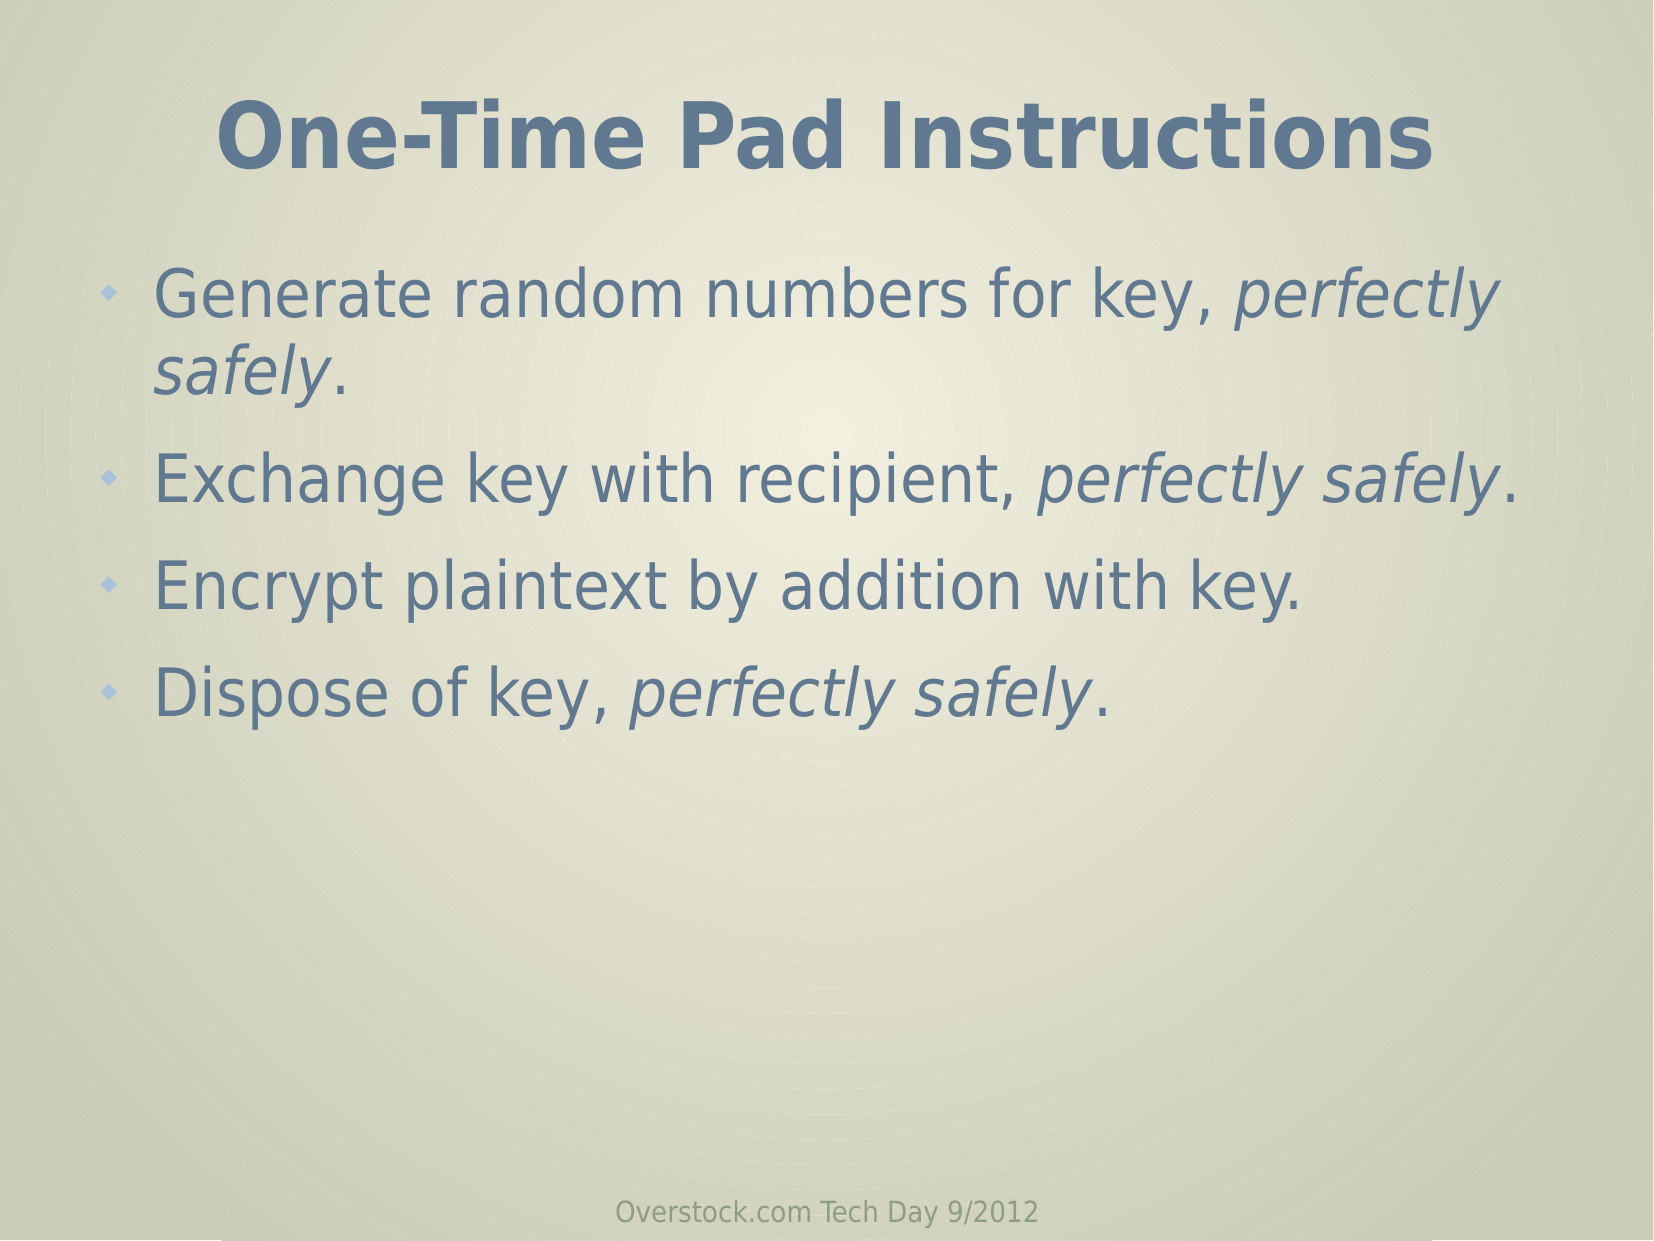

# One-Time Pad Instructions
Generate random numbers for key, perfectly safely.
Exchange key with recipient, perfectly safely.
Encrypt plaintext by addition with key.
Dispose of key, perfectly safely.
Overstock.com Tech Day 9/2012